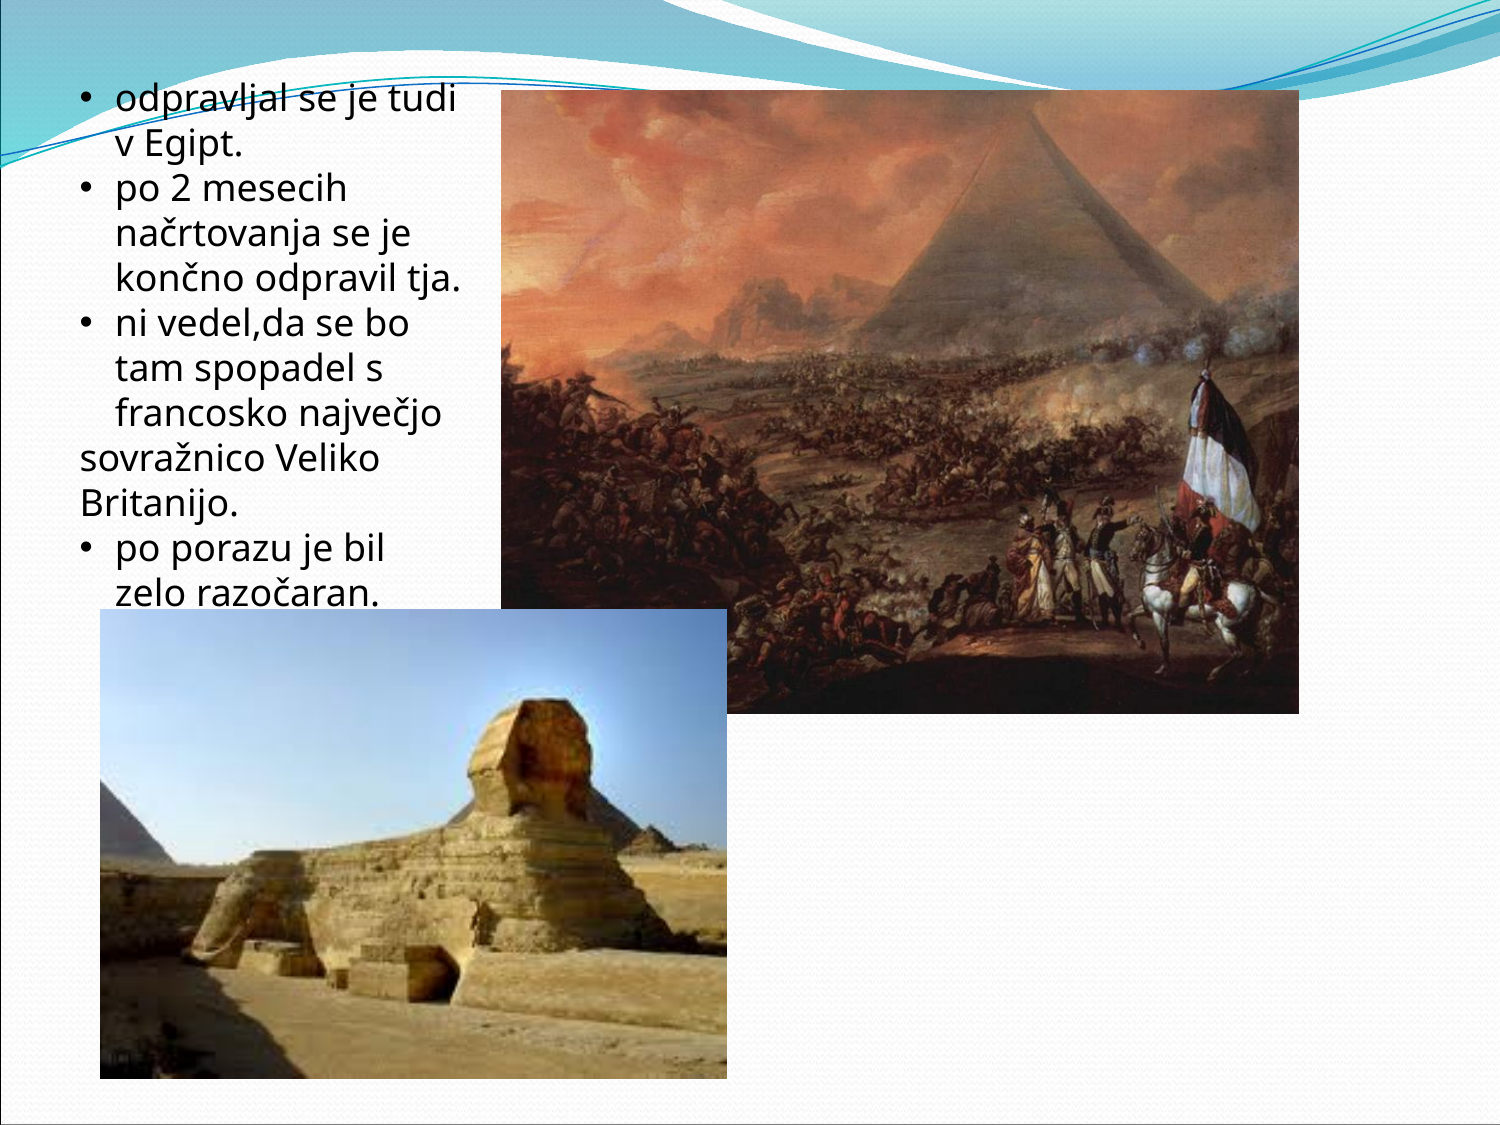

odpravljal se je tudi v Egipt.
po 2 mesecih načrtovanja se je končno odpravil tja.
ni vedel,da se bo tam spopadel s francosko največjo
sovražnico Veliko Britanijo.
po porazu je bil zelo razočaran.